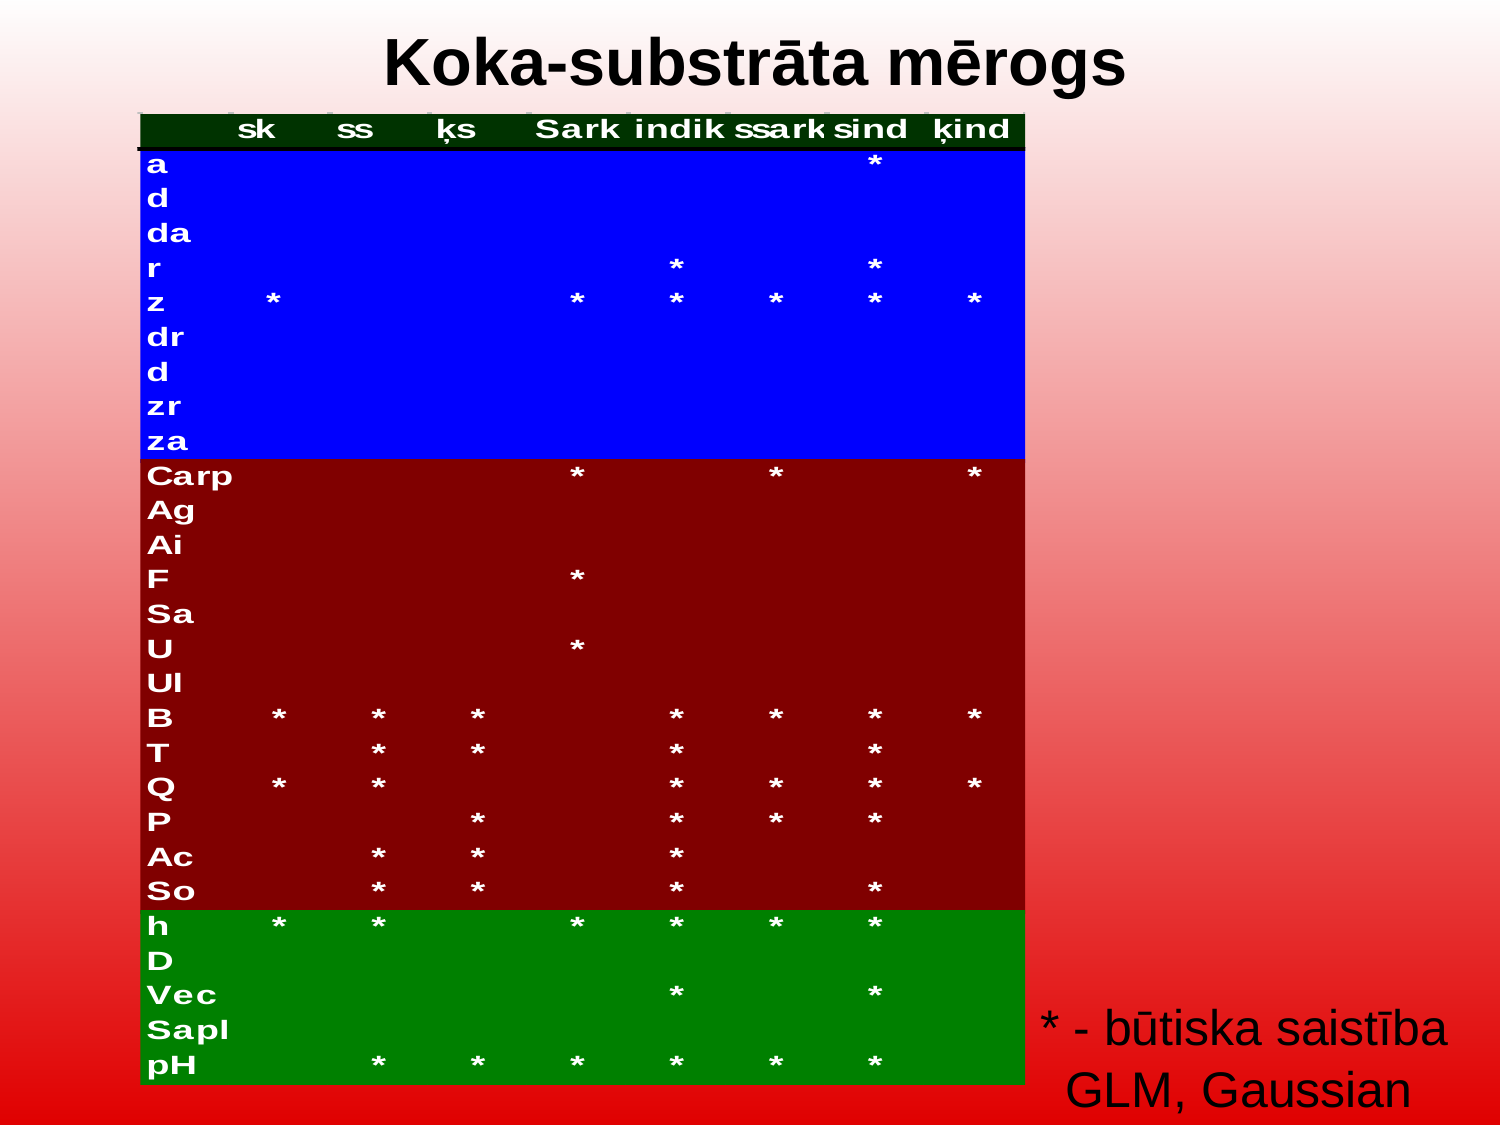

Koka-substrāta mērogs
#
* - būtiska saistība
GLM, Gaussian